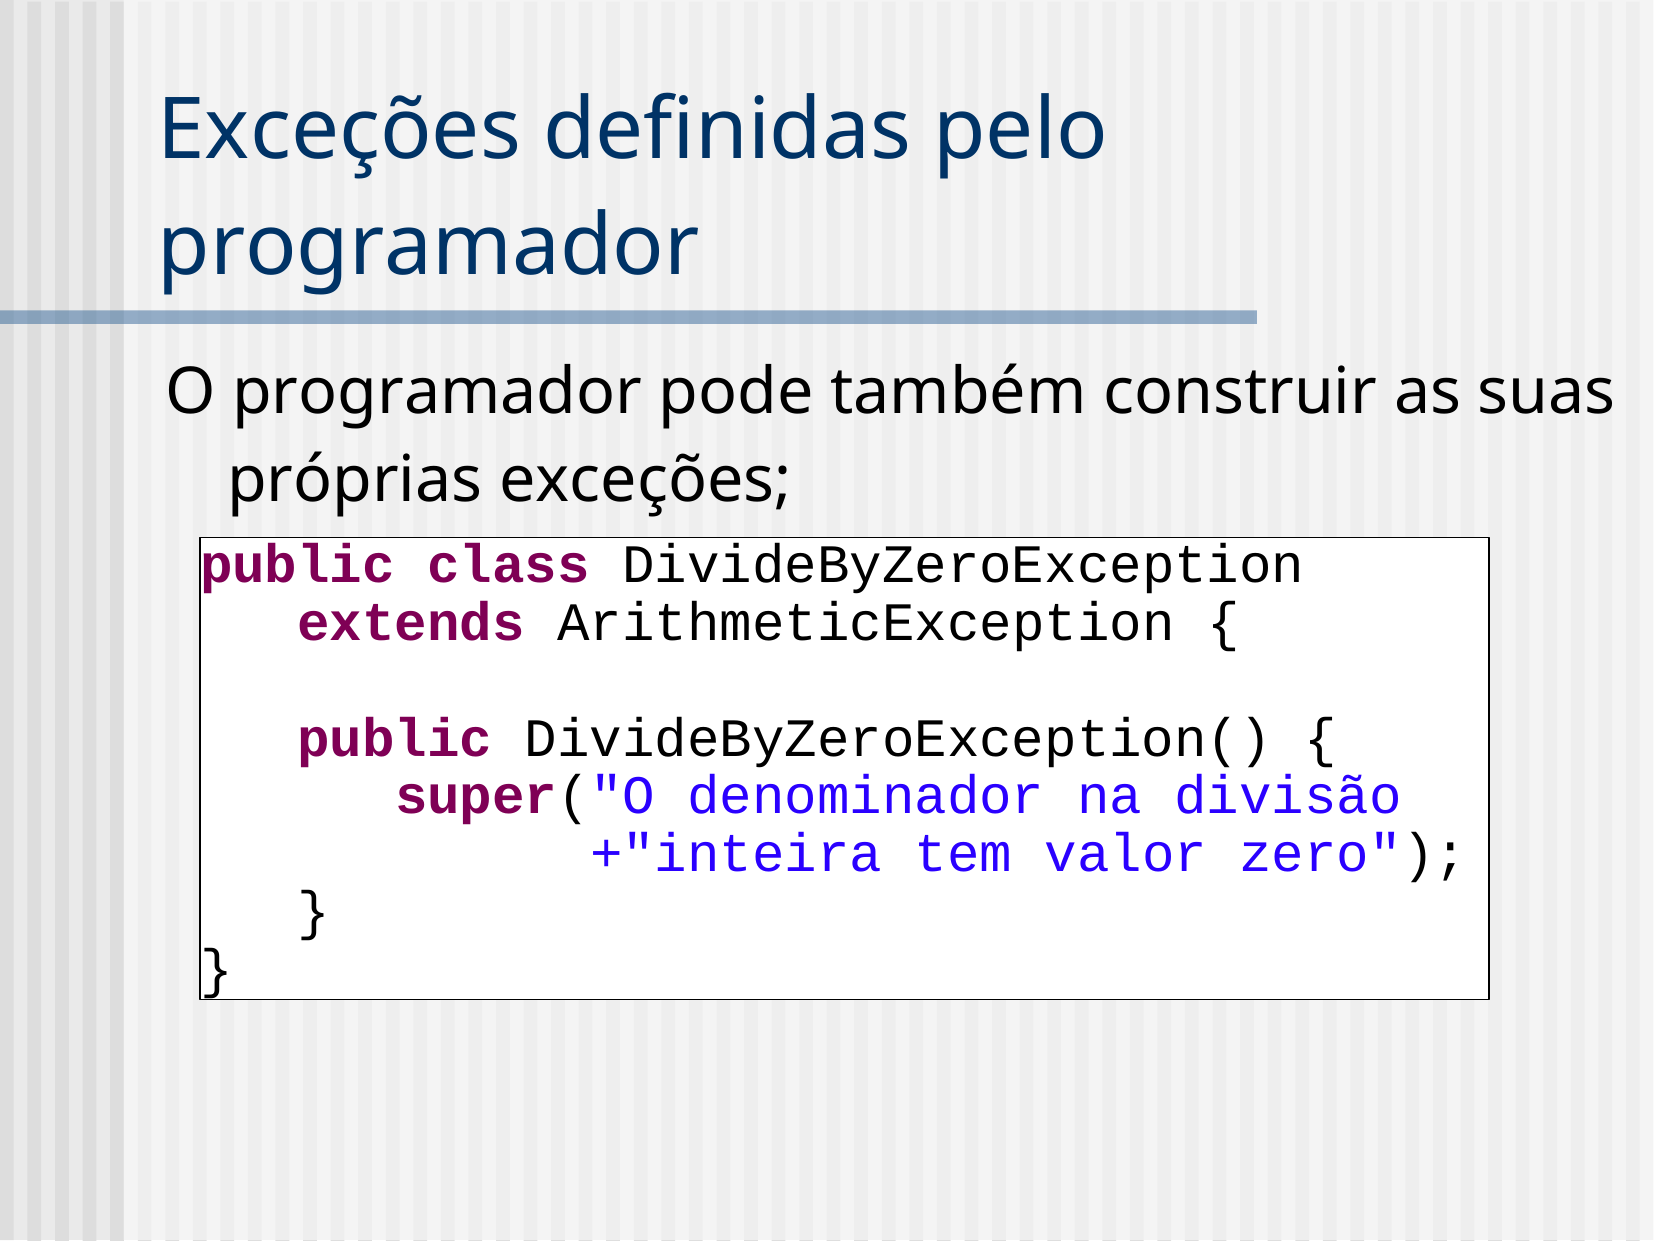

# Exceções definidas pelo programador
O programador pode também construir as suas próprias exceções;
public class DivideByZeroException
 extends ArithmeticException {
 public DivideByZeroException() {
 super("O denominador na divisão
 +"inteira tem valor zero");
 }
}